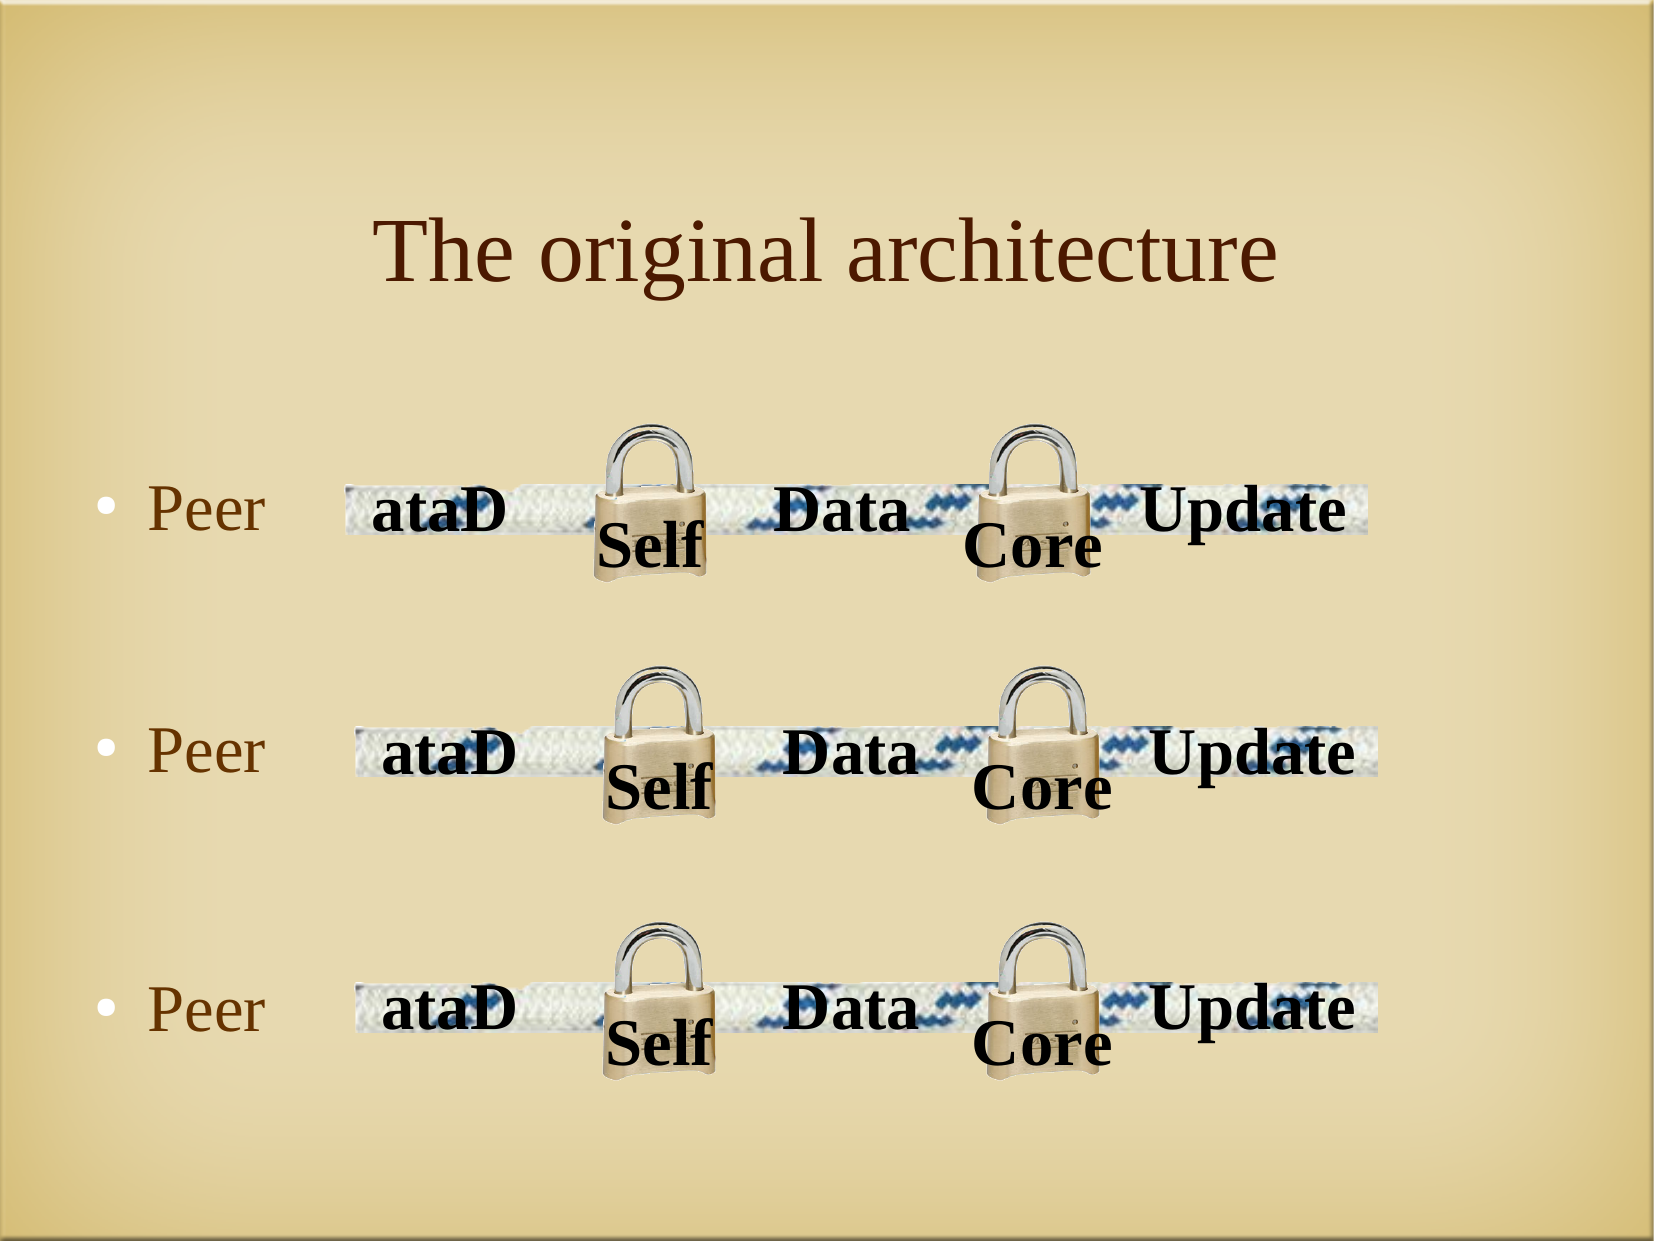

# The original architecture
Peer
ataD
Data
Update
Self
Core
Peer
ataD
Data
Update
Self
Core
ataD
Data
Update
Peer
Self
Core